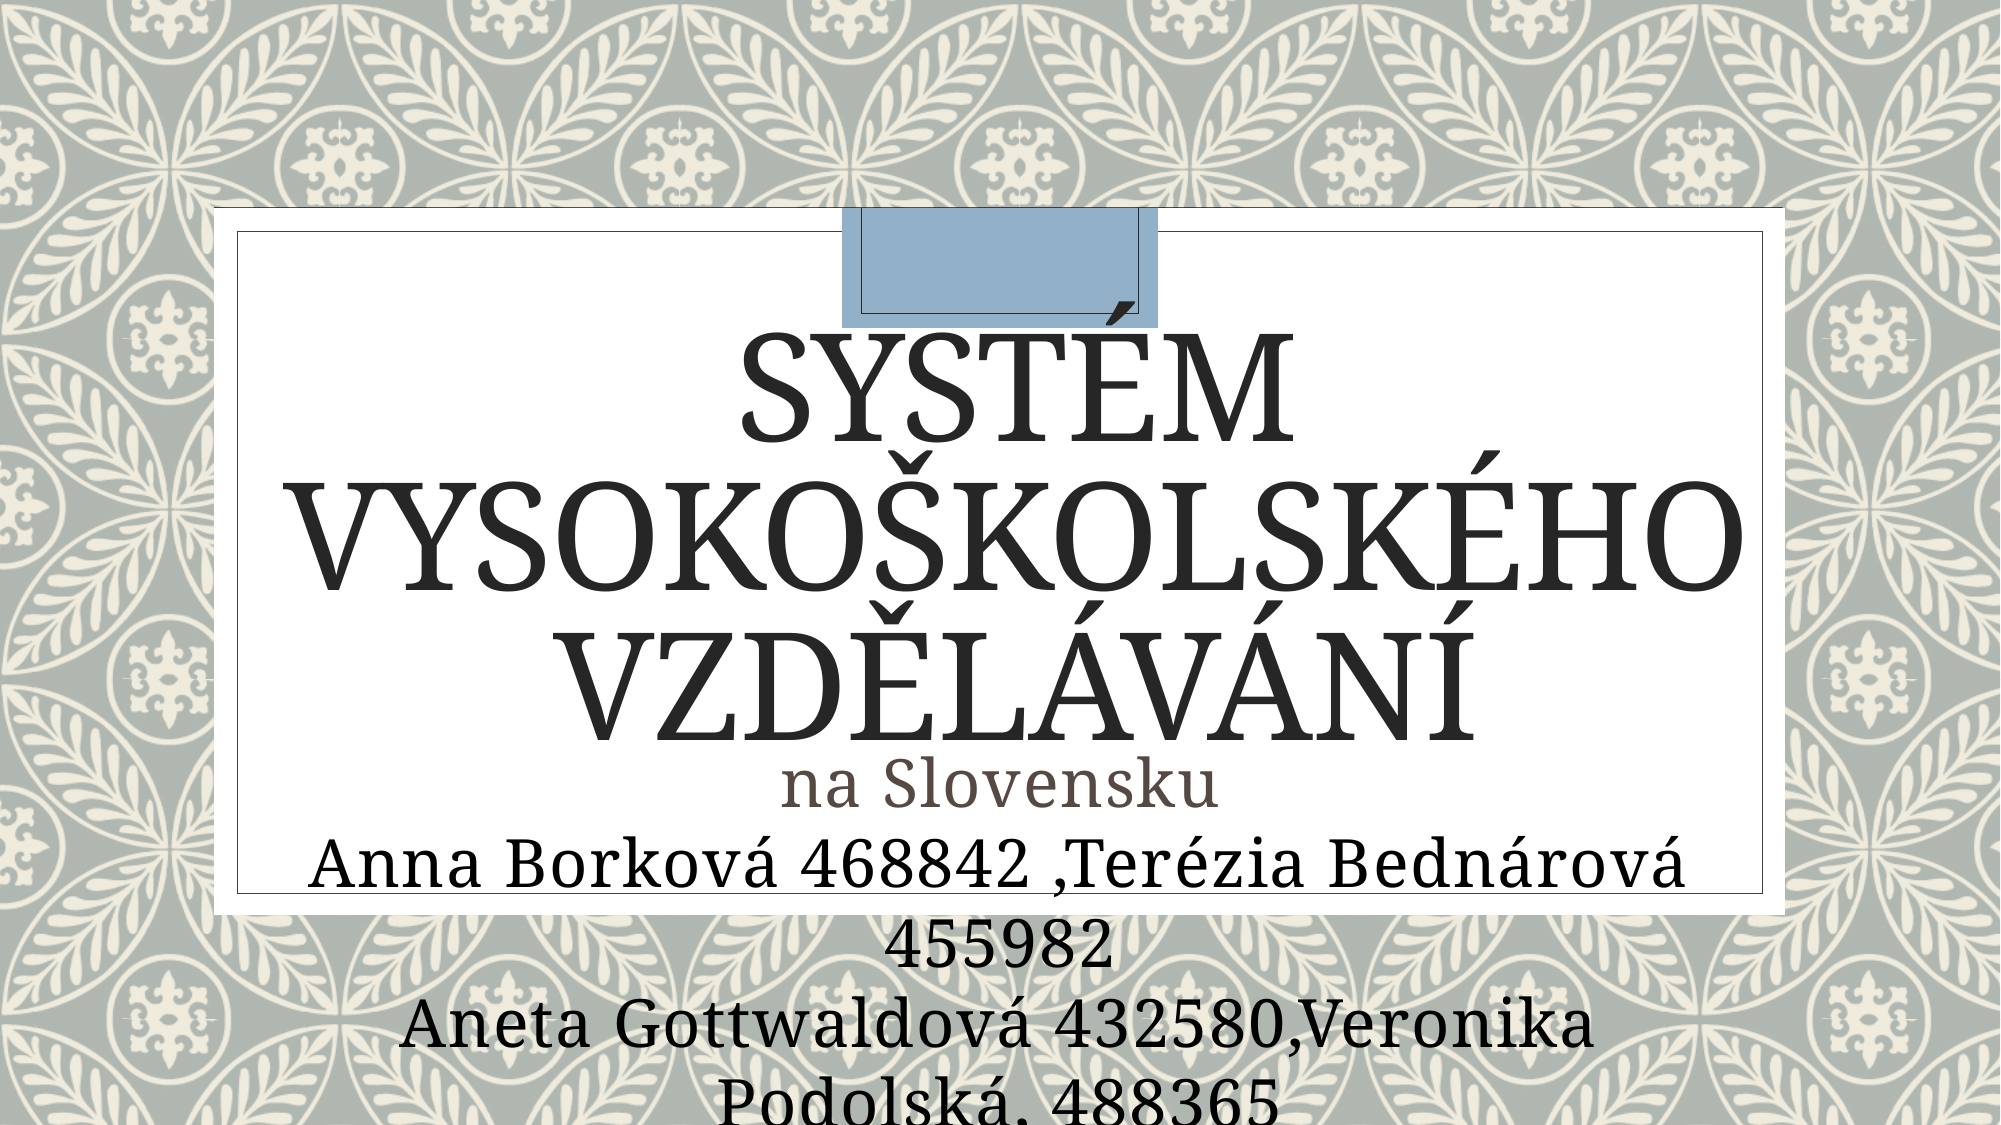

# Systém Vysokoškolského vzdělávání
na Slovensku
Anna Borková 468842 ,Terézia Bednárová 455982
Aneta Gottwaldová 432580,Veronika Podolská, 488365